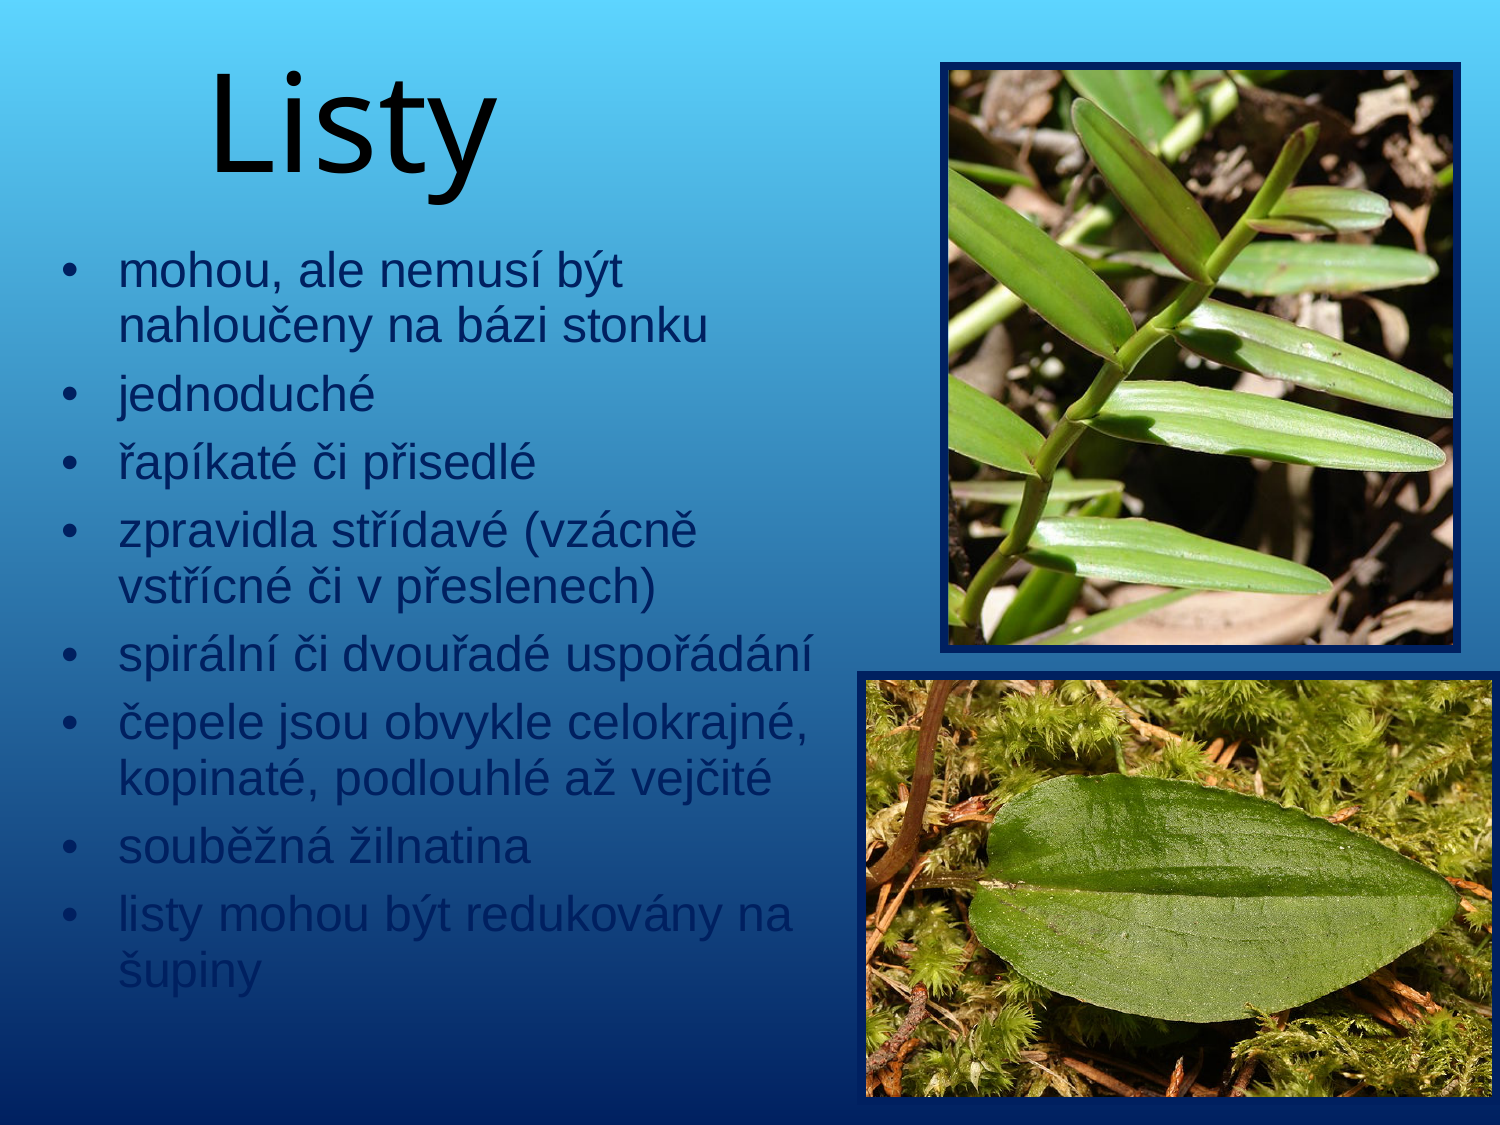

Listy
# mohou, ale nemusí být nahloučeny na bázi stonku
jednoduché
řapíkaté či přisedlé
zpravidla střídavé (vzácně vstřícné či v přeslenech)
spirální či dvouřadé uspořádání
čepele jsou obvykle celokrajné, kopinaté, podlouhlé až vejčité
souběžná žilnatina
listy mohou být redukovány na šupiny